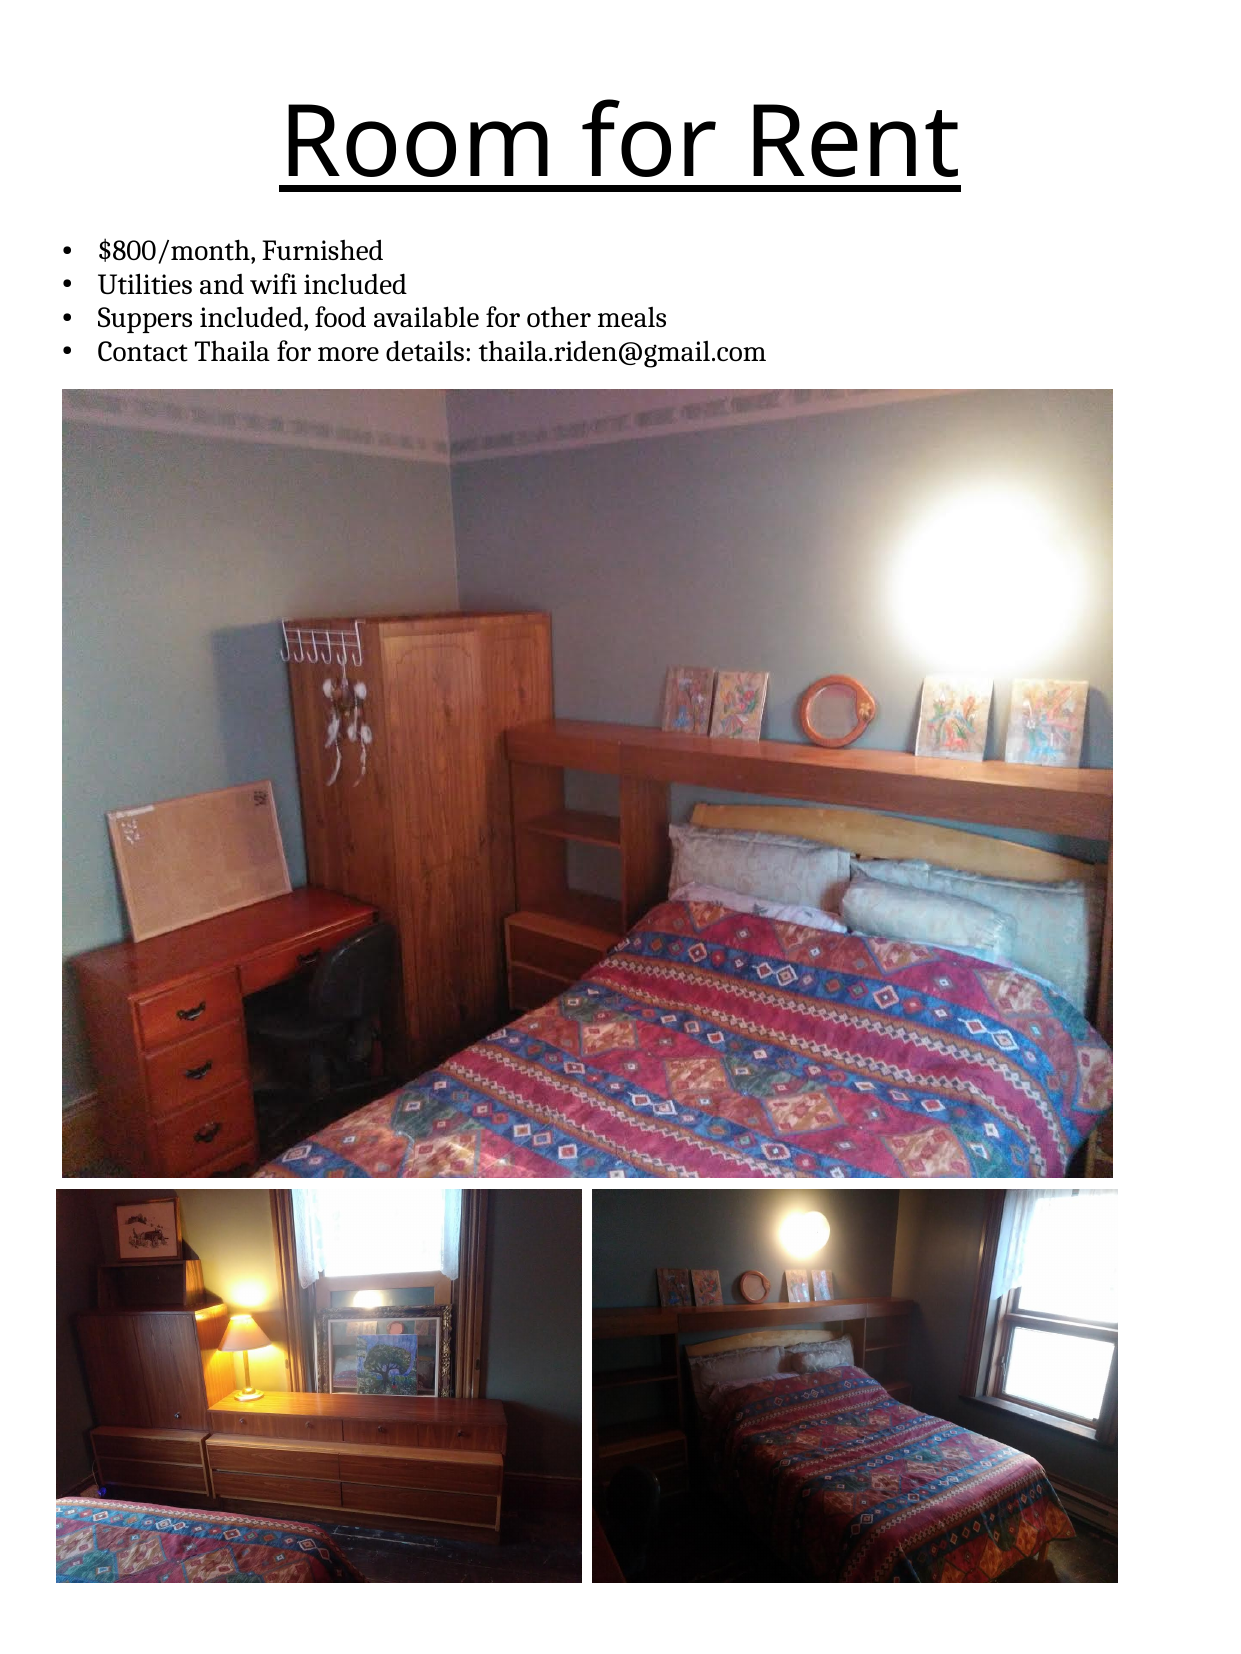

# Room for Rent
$800/month, Furnished
Utilities and wifi included
Suppers included, food available for other meals
Contact Thaila for more details: thaila.riden@gmail.com